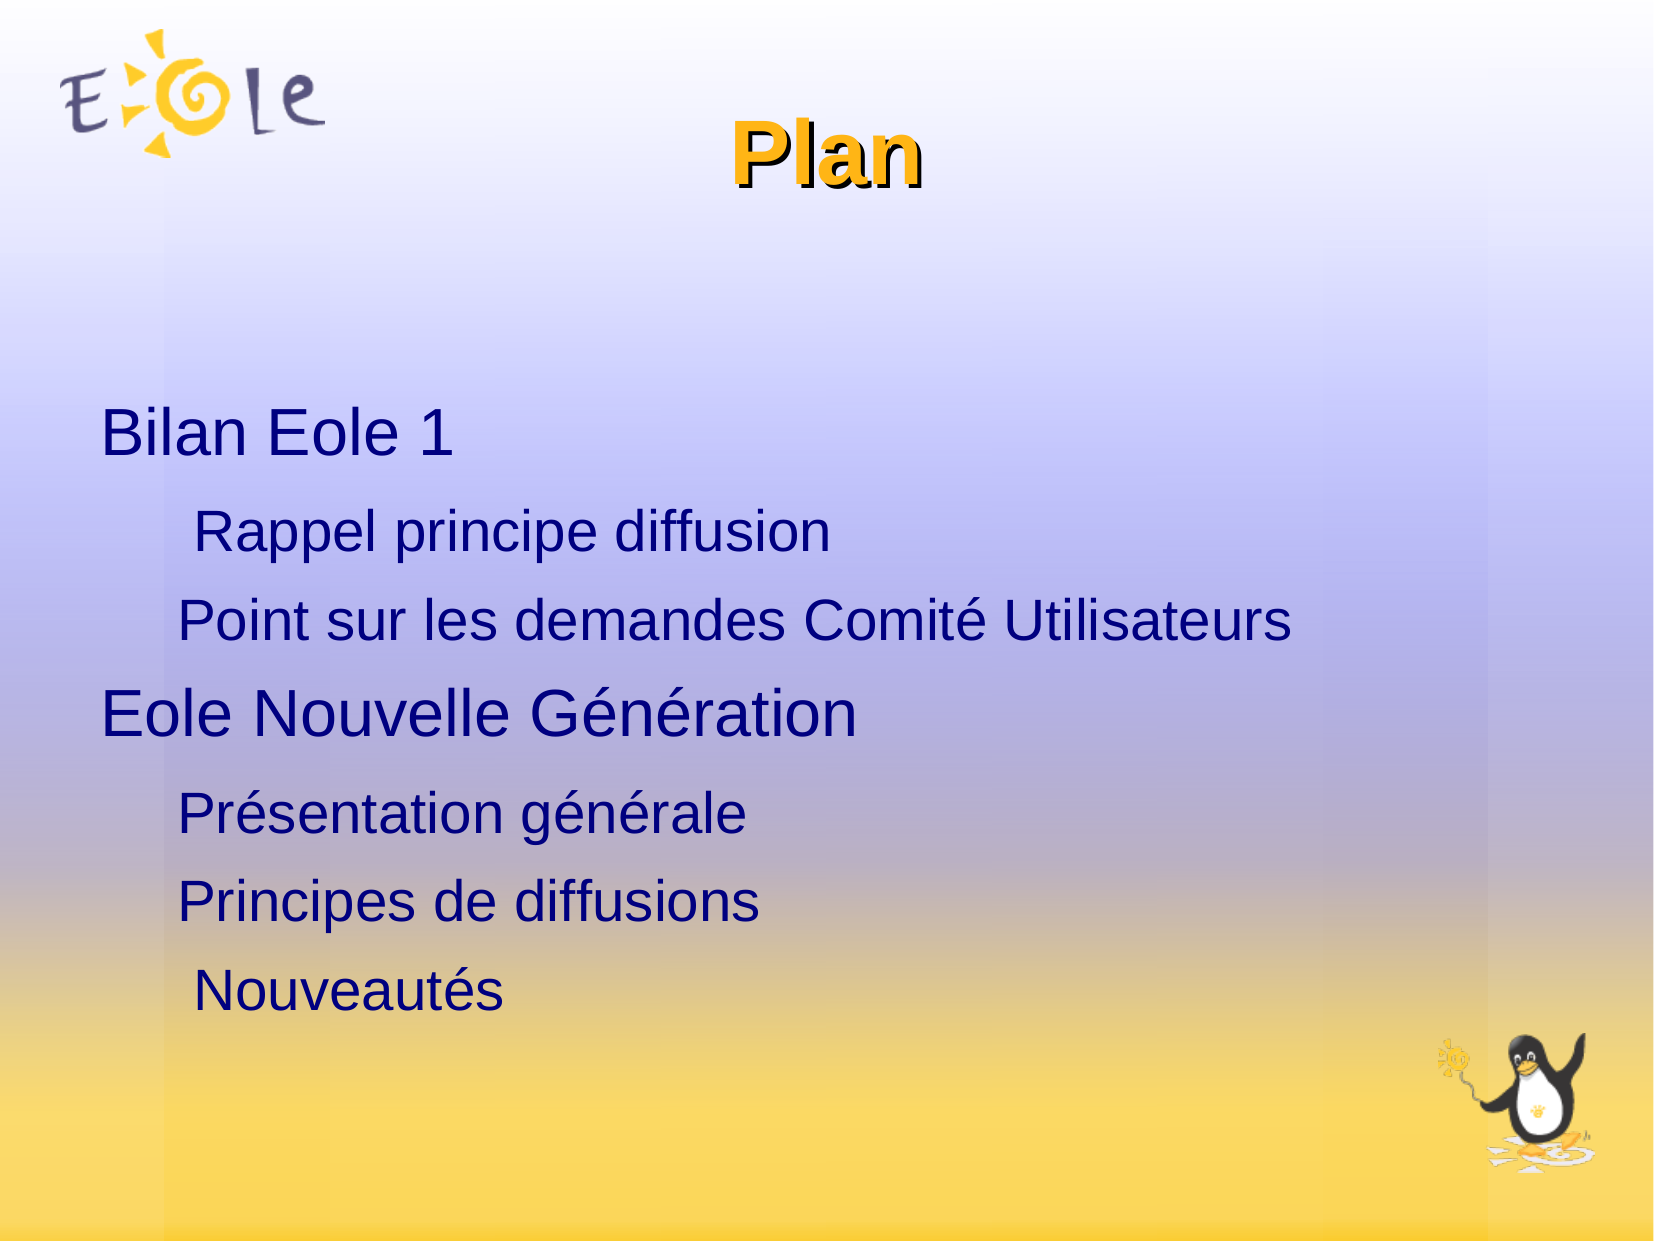

# Plan
Bilan Eole 1
 Rappel principe diffusion
Point sur les demandes Comité Utilisateurs
Eole Nouvelle Génération
Présentation générale
Principes de diffusions
 Nouveautés